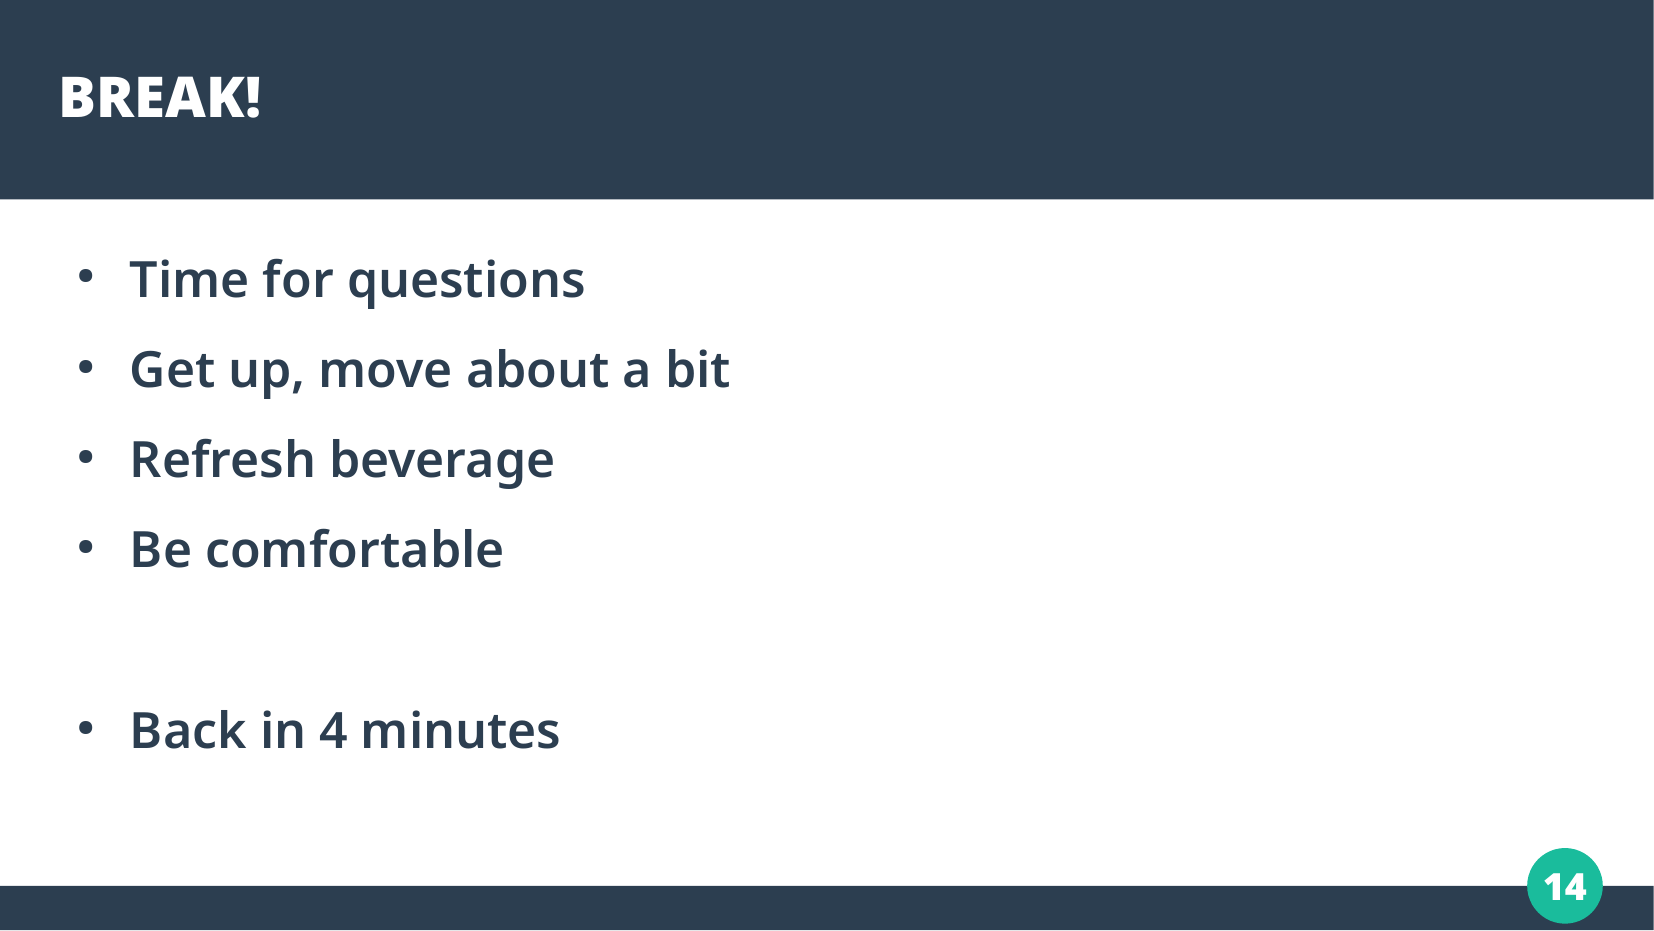

# BREAK!
Time for questions
Get up, move about a bit
Refresh beverage
Be comfortable
Back in 4 minutes